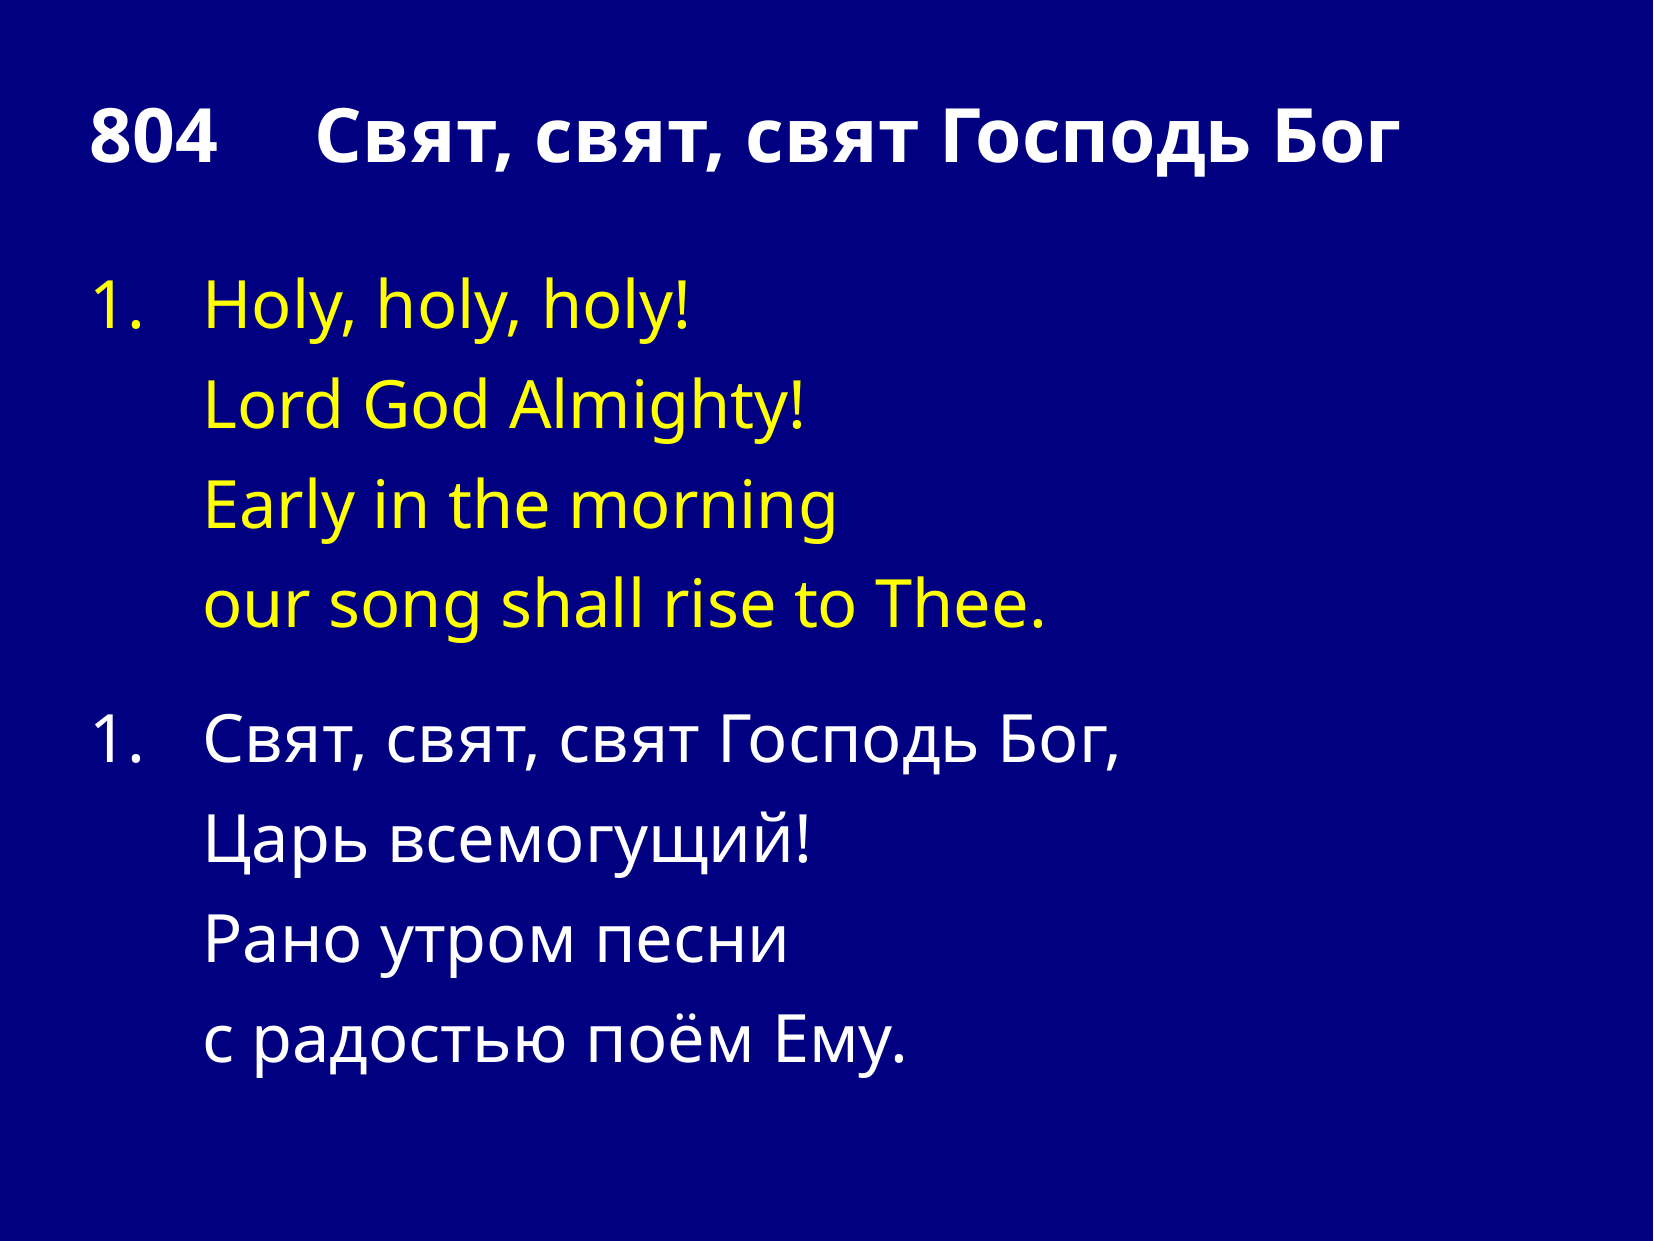

804	Свят, свят, свят Господь Бог
1.	Holy, holy, holy!
	Lord God Almighty!
	Early in the morning
	our song shall rise to Thee.
1.	Свят, свят, свят Господь Бог,
	Царь всемогущий!
	Рано утром песни
	с радостью поём Ему.